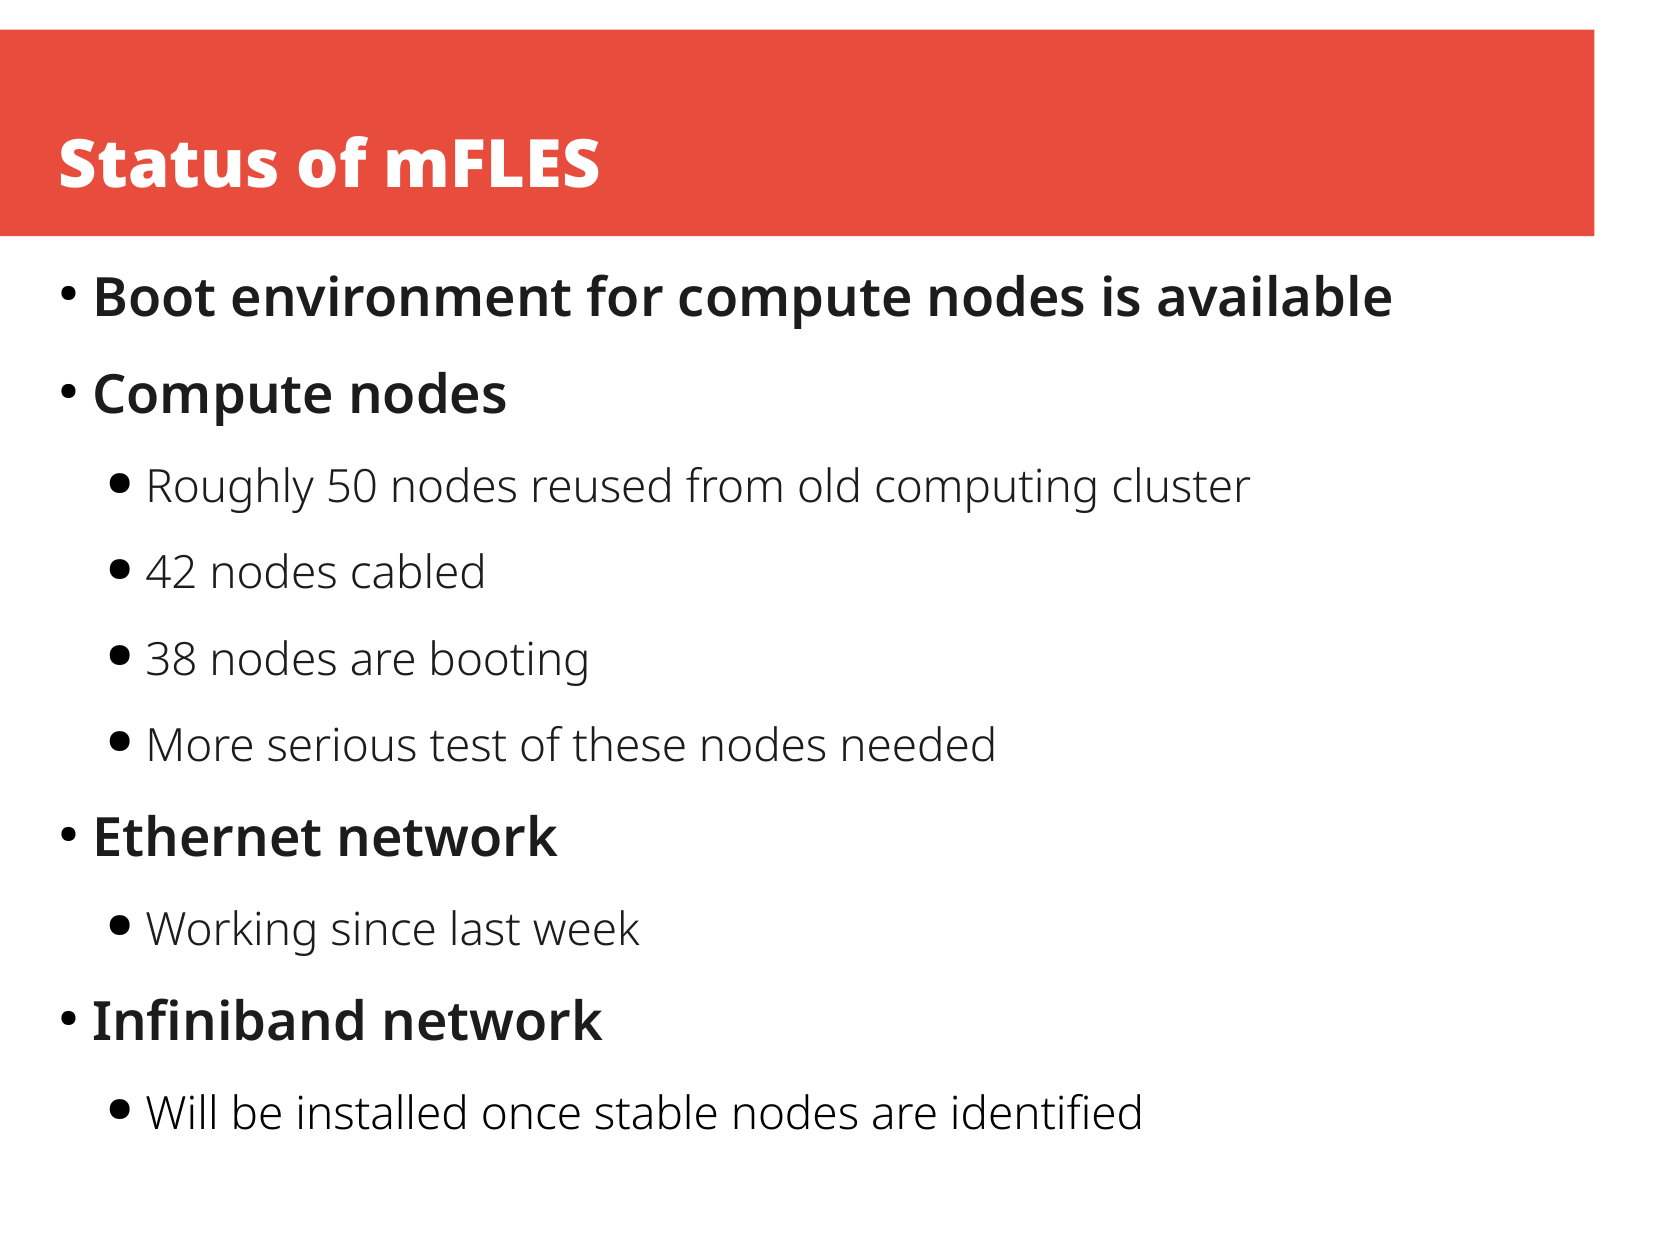

# Status of mFLES
 Boot environment for compute nodes is available
 Compute nodes
 Roughly 50 nodes reused from old computing cluster
 42 nodes cabled
 38 nodes are booting
 More serious test of these nodes needed
 Ethernet network
 Working since last week
 Infiniband network
 Will be installed once stable nodes are identified